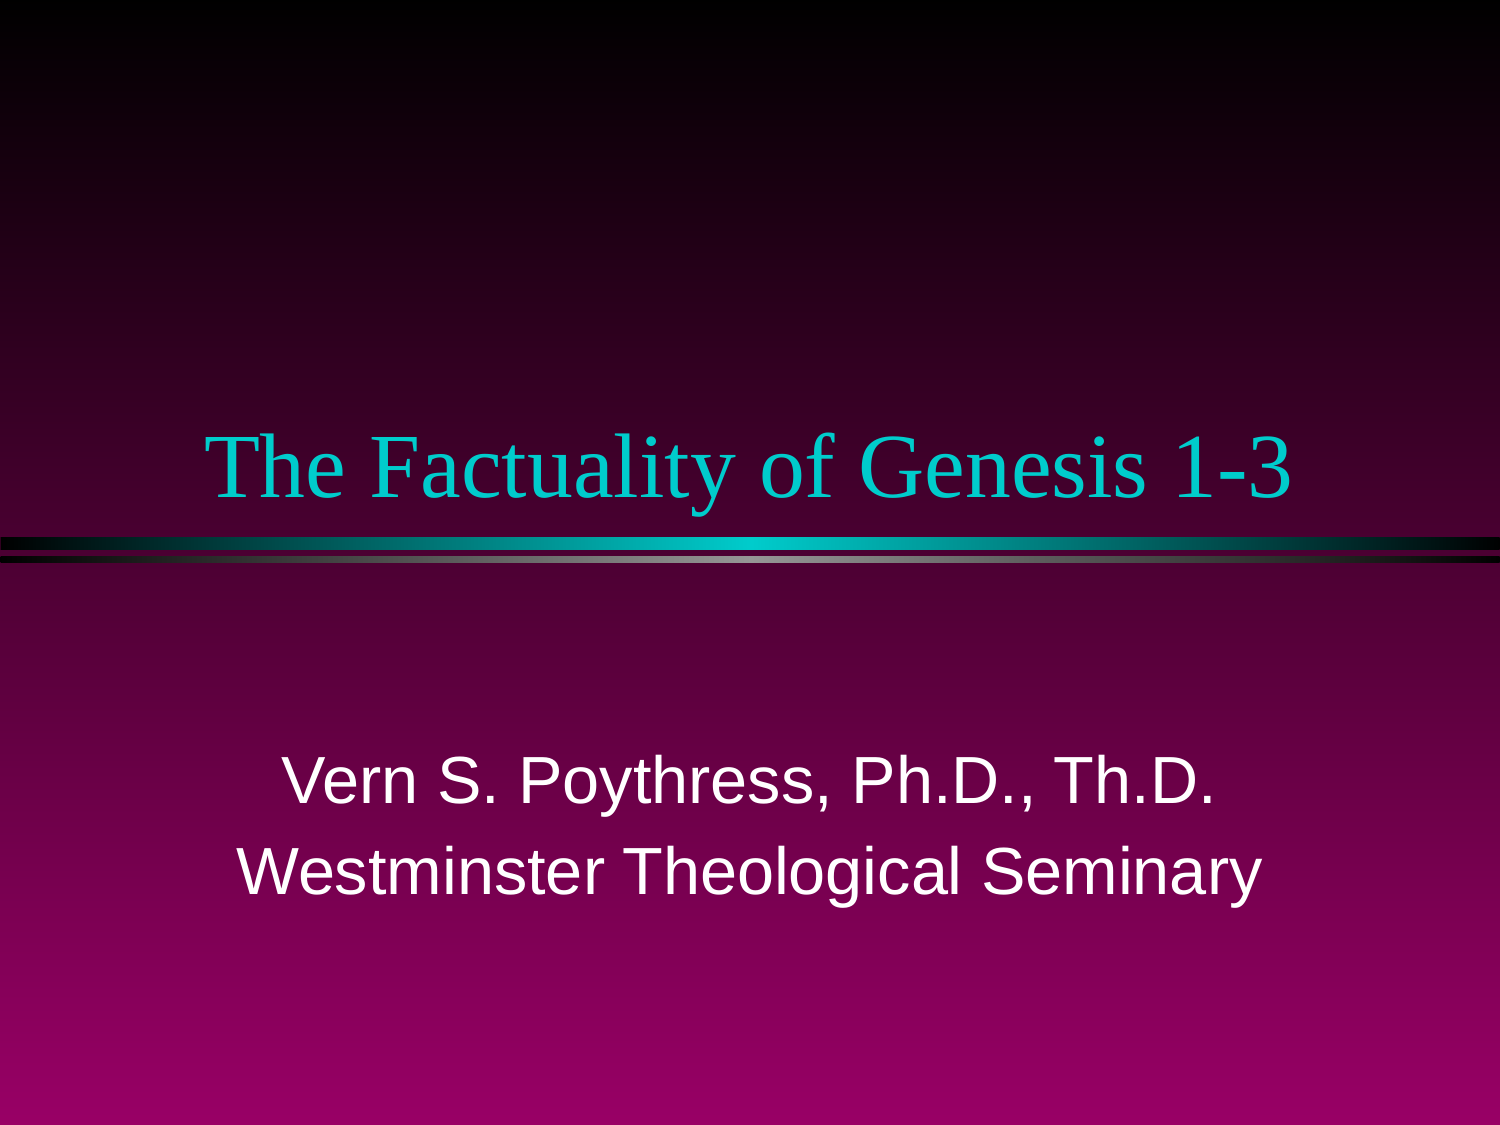

# The Factuality of Genesis 1-3
Vern S. Poythress, Ph.D., Th.D.
Westminster Theological Seminary